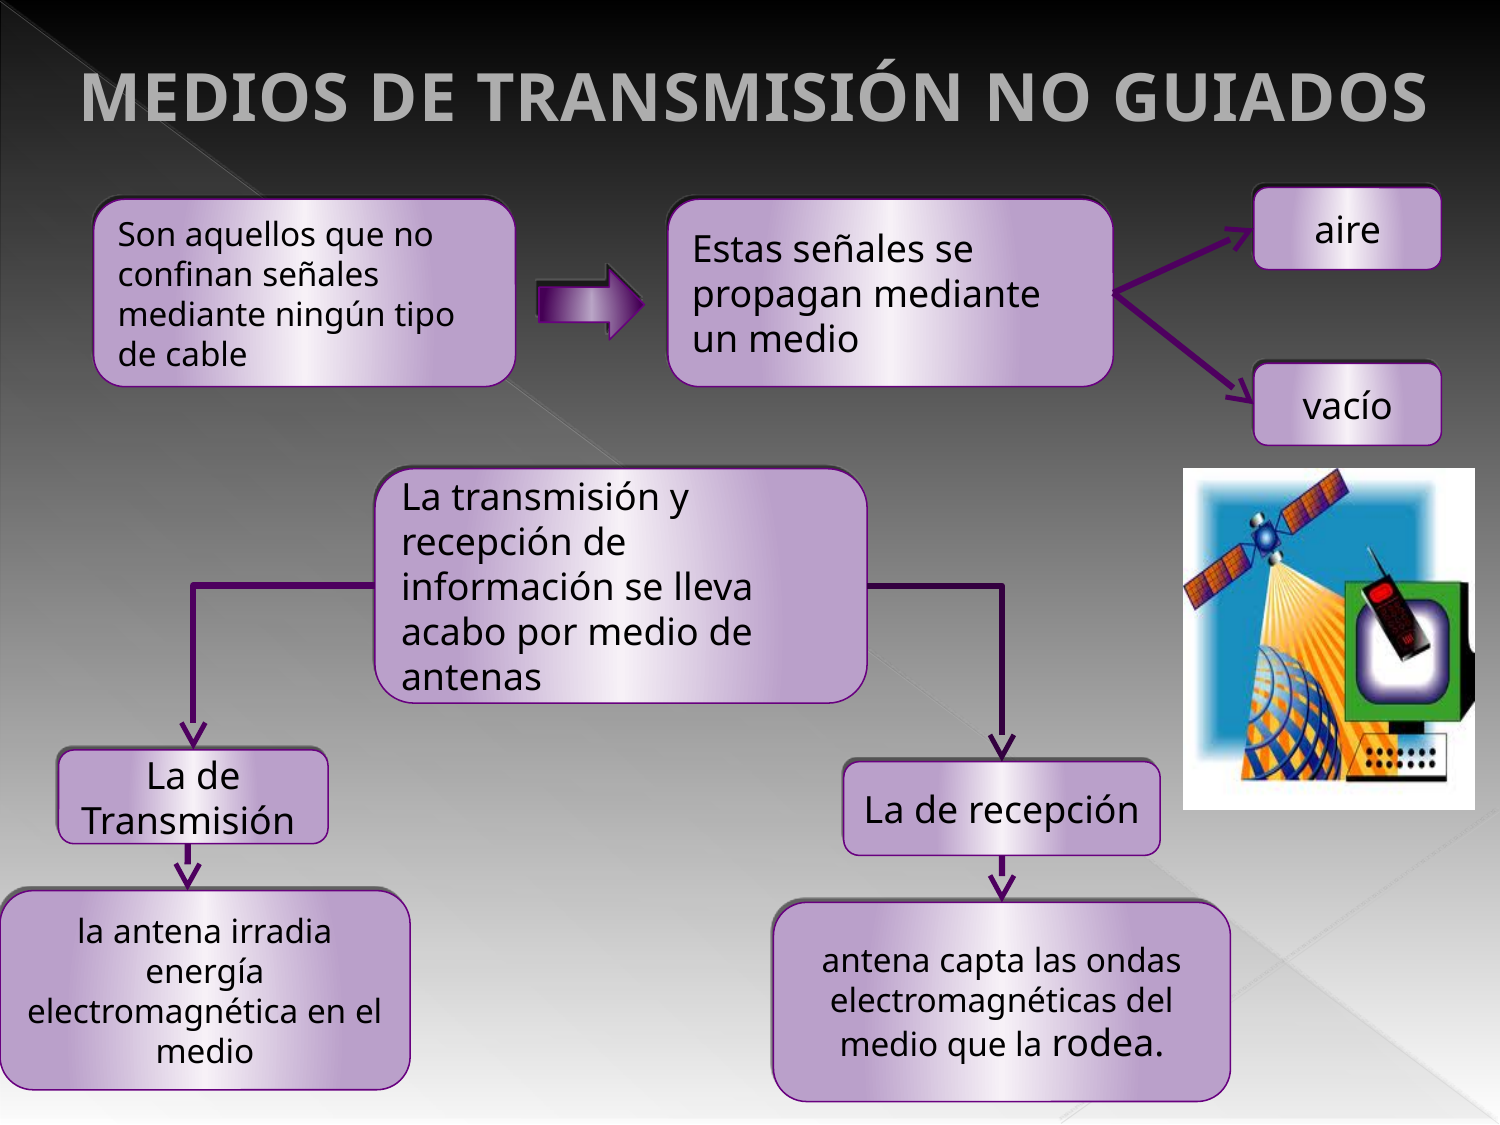

MEDIOS DE TRANSMISIÓN NO GUIADOS
aire
Son aquellos que no confinan señales mediante ningún tipo de cable
Estas señales se propagan mediante un medio
vacío
La transmisión y recepción de información se lleva acabo por medio de antenas
La de Transmisión
La de recepción
la antena irradia energía electromagnética en el medio
antena capta las ondas electromagnéticas del medio que la rodea.